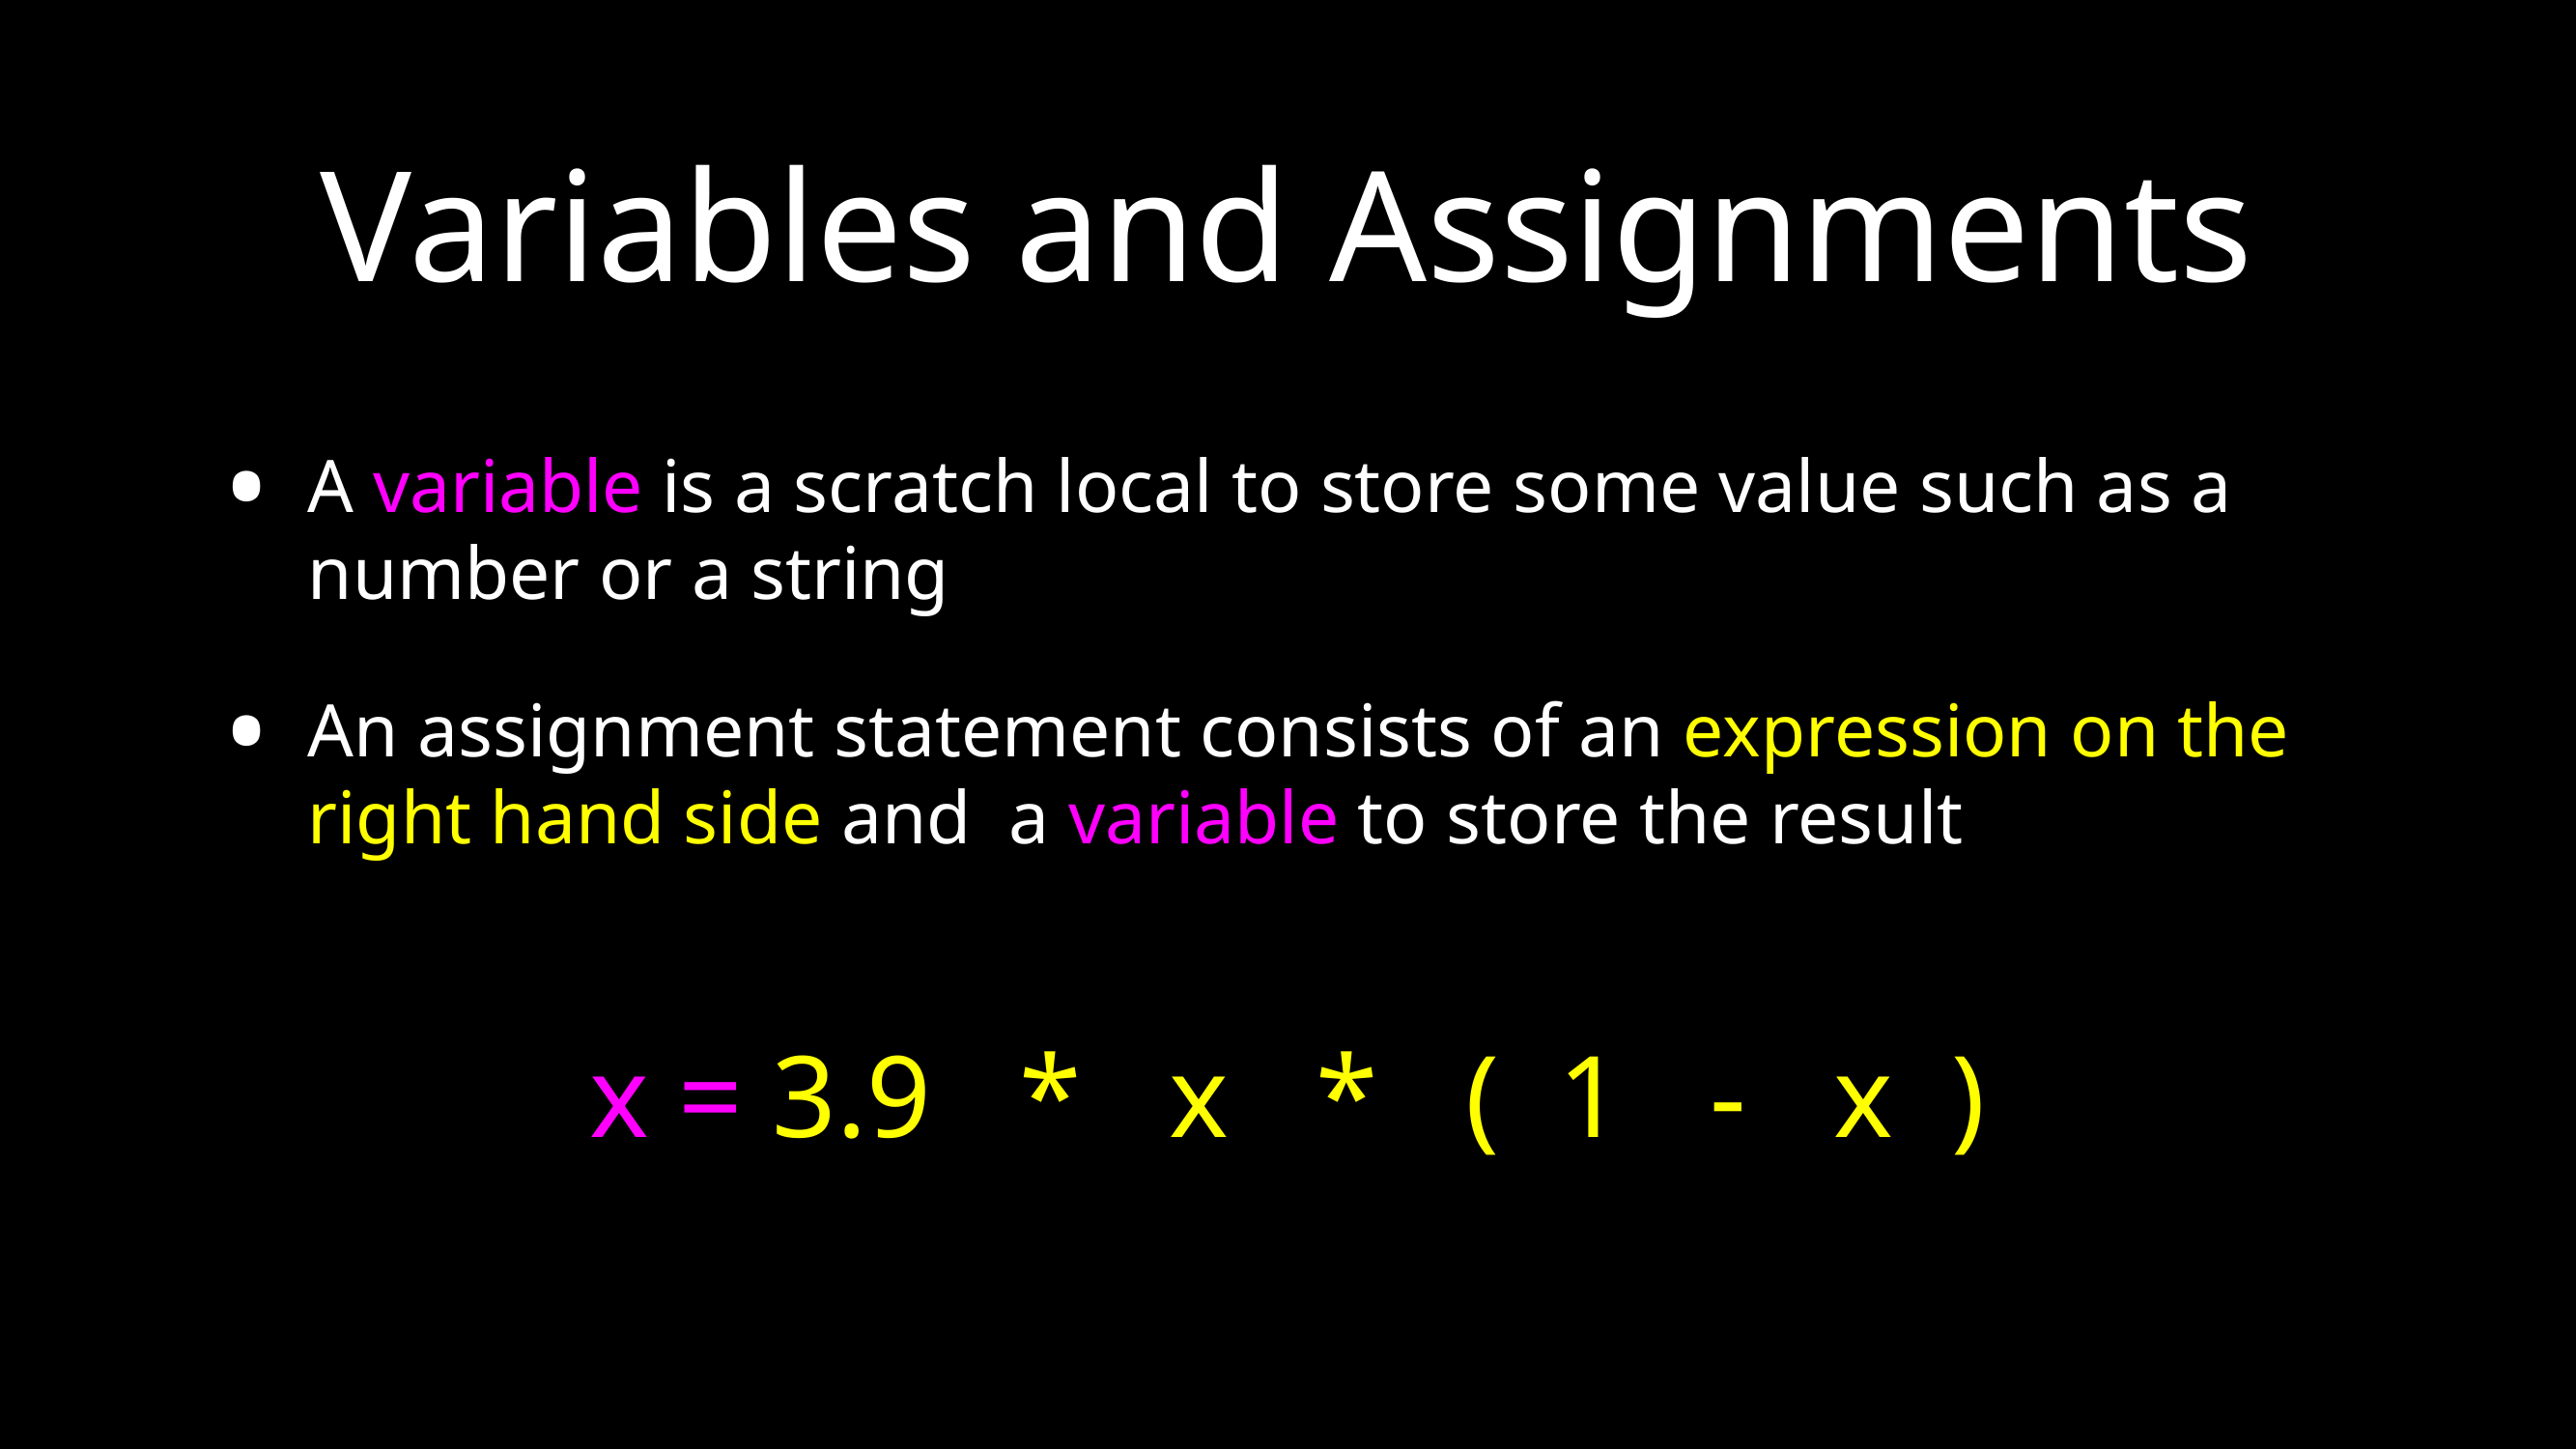

# Variables and Assignments
A variable is a scratch local to store some value such as a number or a string
An assignment statement consists of an expression on the right hand side and a variable to store the result
x = 3.9 * x * ( 1 - x )